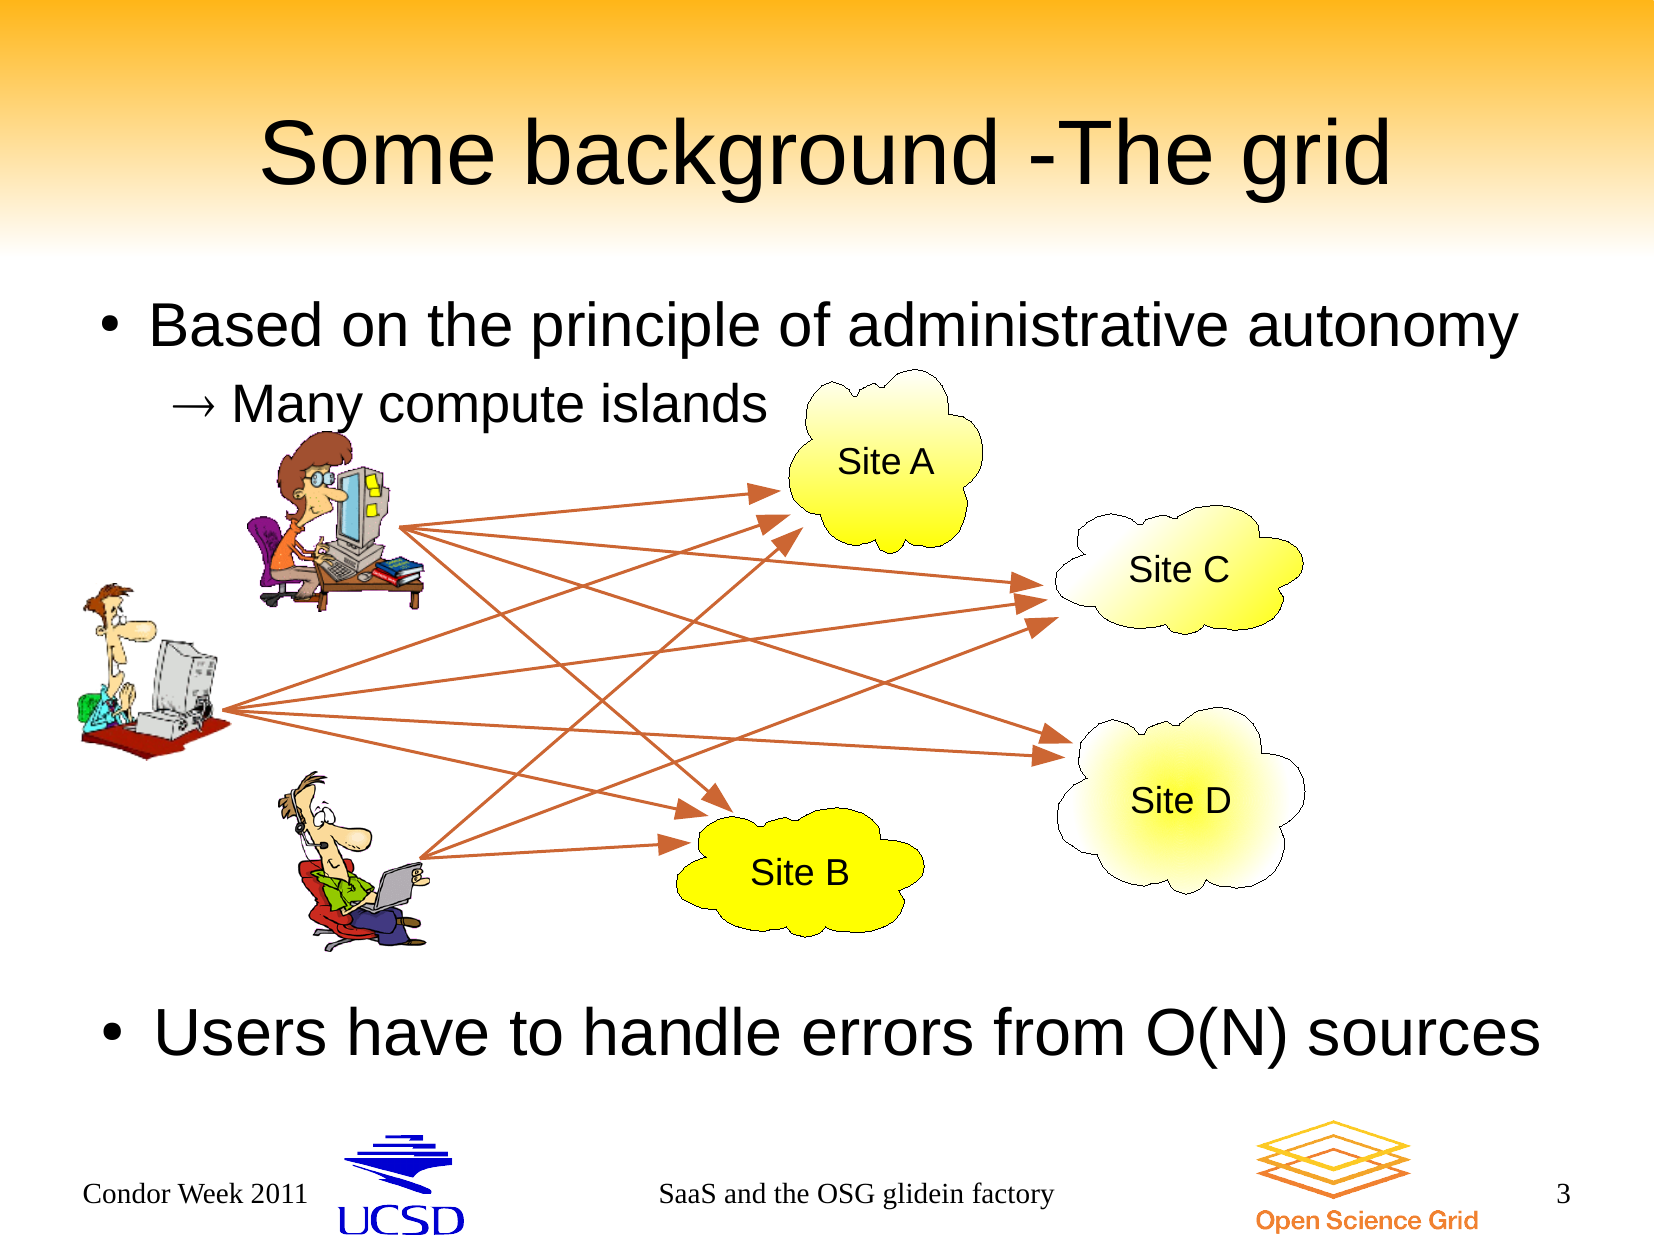

# Some background -The grid
Based on the principle of administrative autonomy
® Many compute islands
Site A
Site C
Site D
Site B
Users have to handle errors from O(N) sources
Condor Week 2011
SaaS and the OSG glidein factory
3